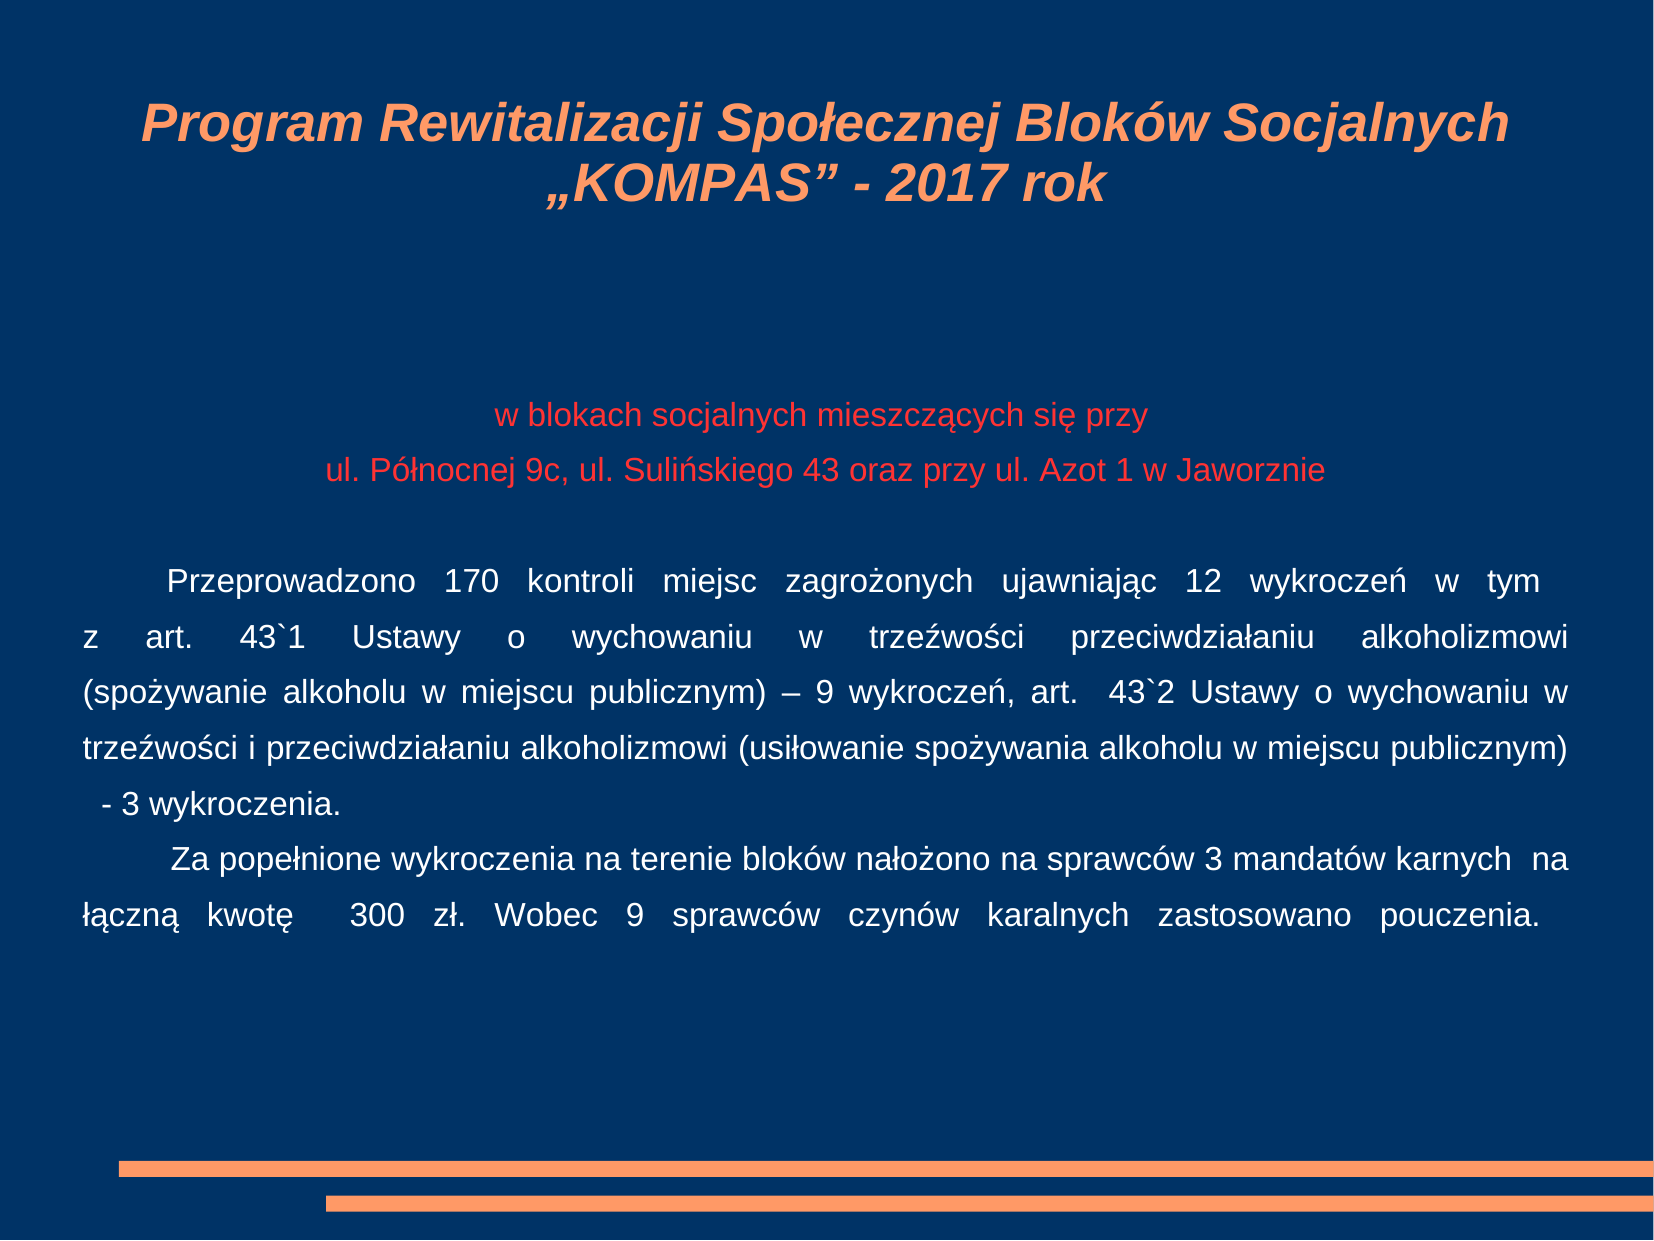

# Program Rewitalizacji Społecznej Bloków Socjalnych „KOMPAS” - 2017 rok
w blokach socjalnych mieszczących się przy
ul. Północnej 9c, ul. Sulińskiego 43 oraz przy ul. Azot 1 w Jaworznie
 Przeprowadzono 170 kontroli miejsc zagrożonych ujawniając 12 wykroczeń w tym
z art. 43`1 Ustawy o wychowaniu w trzeźwości przeciwdziałaniu alkoholizmowi
(spożywanie alkoholu w miejscu publicznym) – 9 wykroczeń, art. 43`2 Ustawy o wychowaniu w trzeźwości i przeciwdziałaniu alkoholizmowi (usiłowanie spożywania alkoholu w miejscu publicznym) - 3 wykroczenia.
 Za popełnione wykroczenia na terenie bloków nałożono na sprawców 3 mandatów karnych na łączną kwotę 300 zł. Wobec 9 sprawców czynów karalnych zastosowano pouczenia.